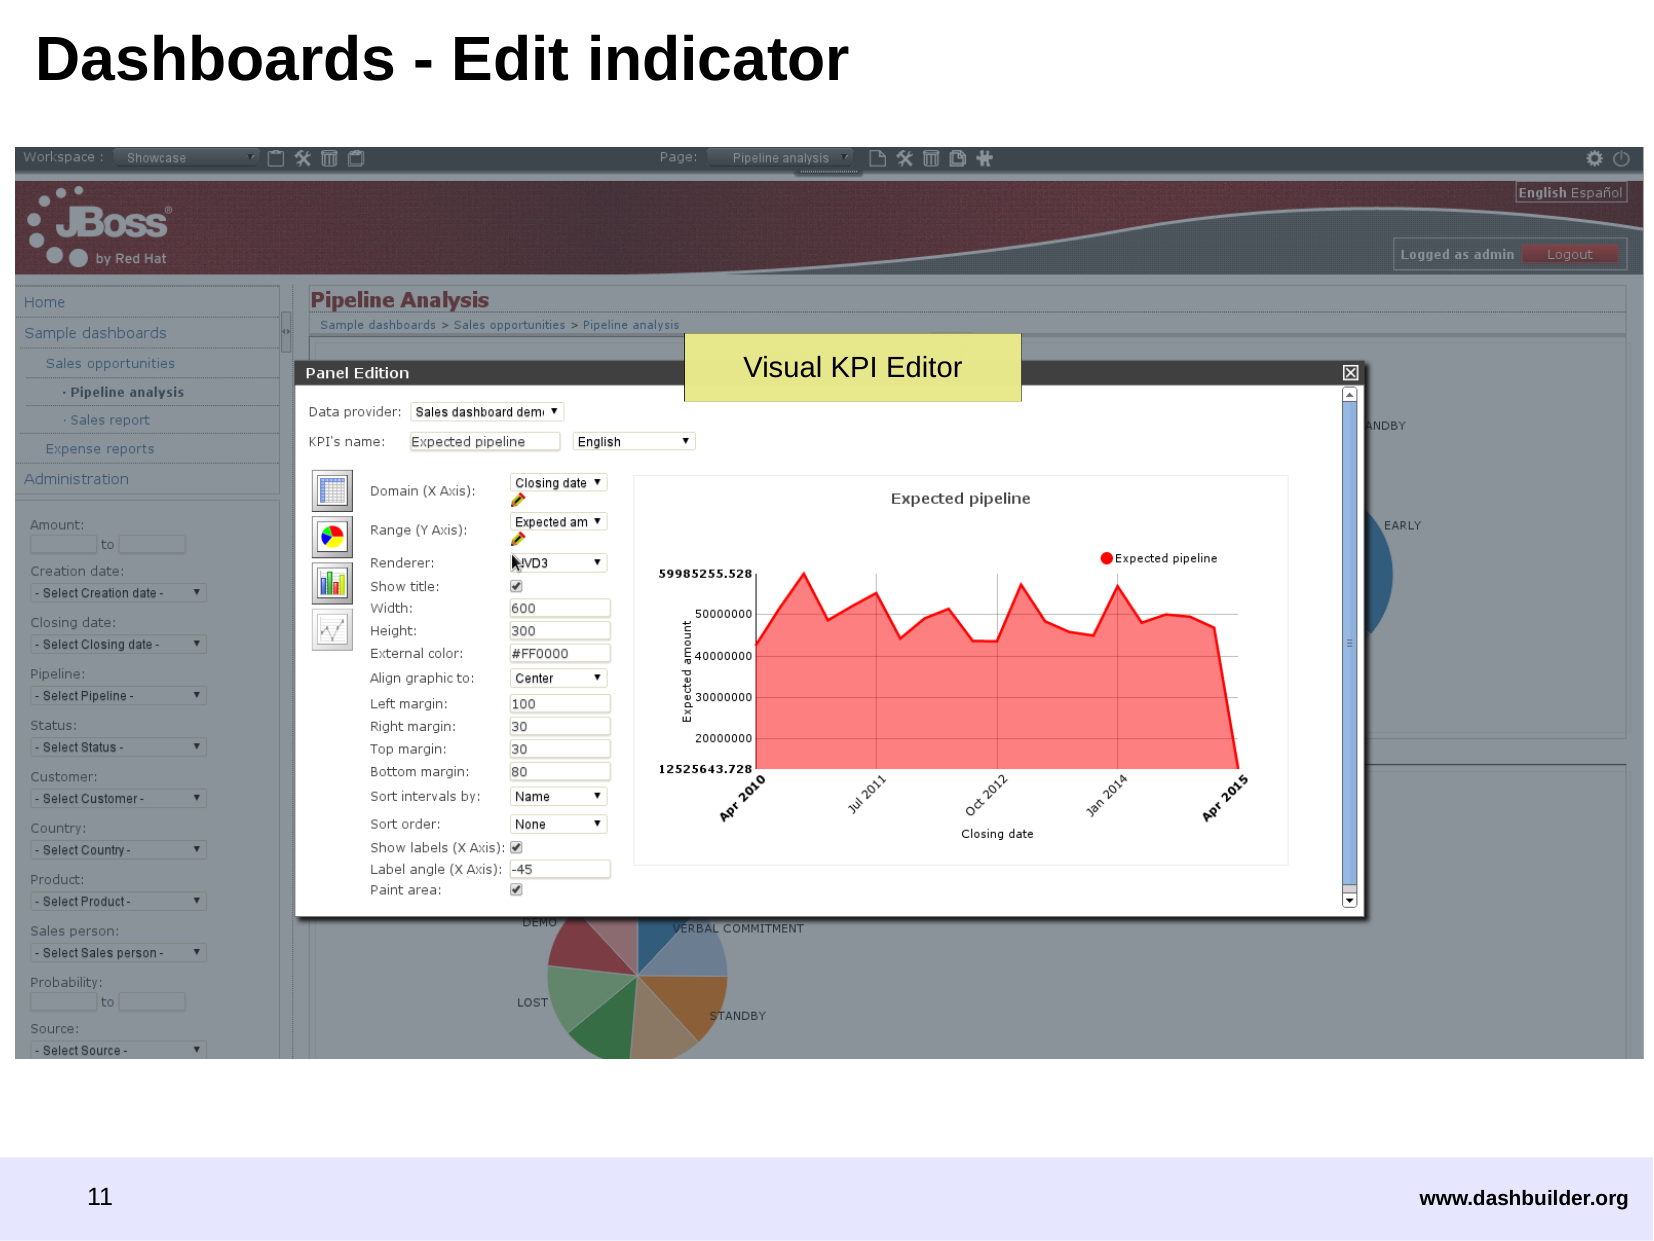

# Dashboards - Edit indicator
Visual KPI Editor